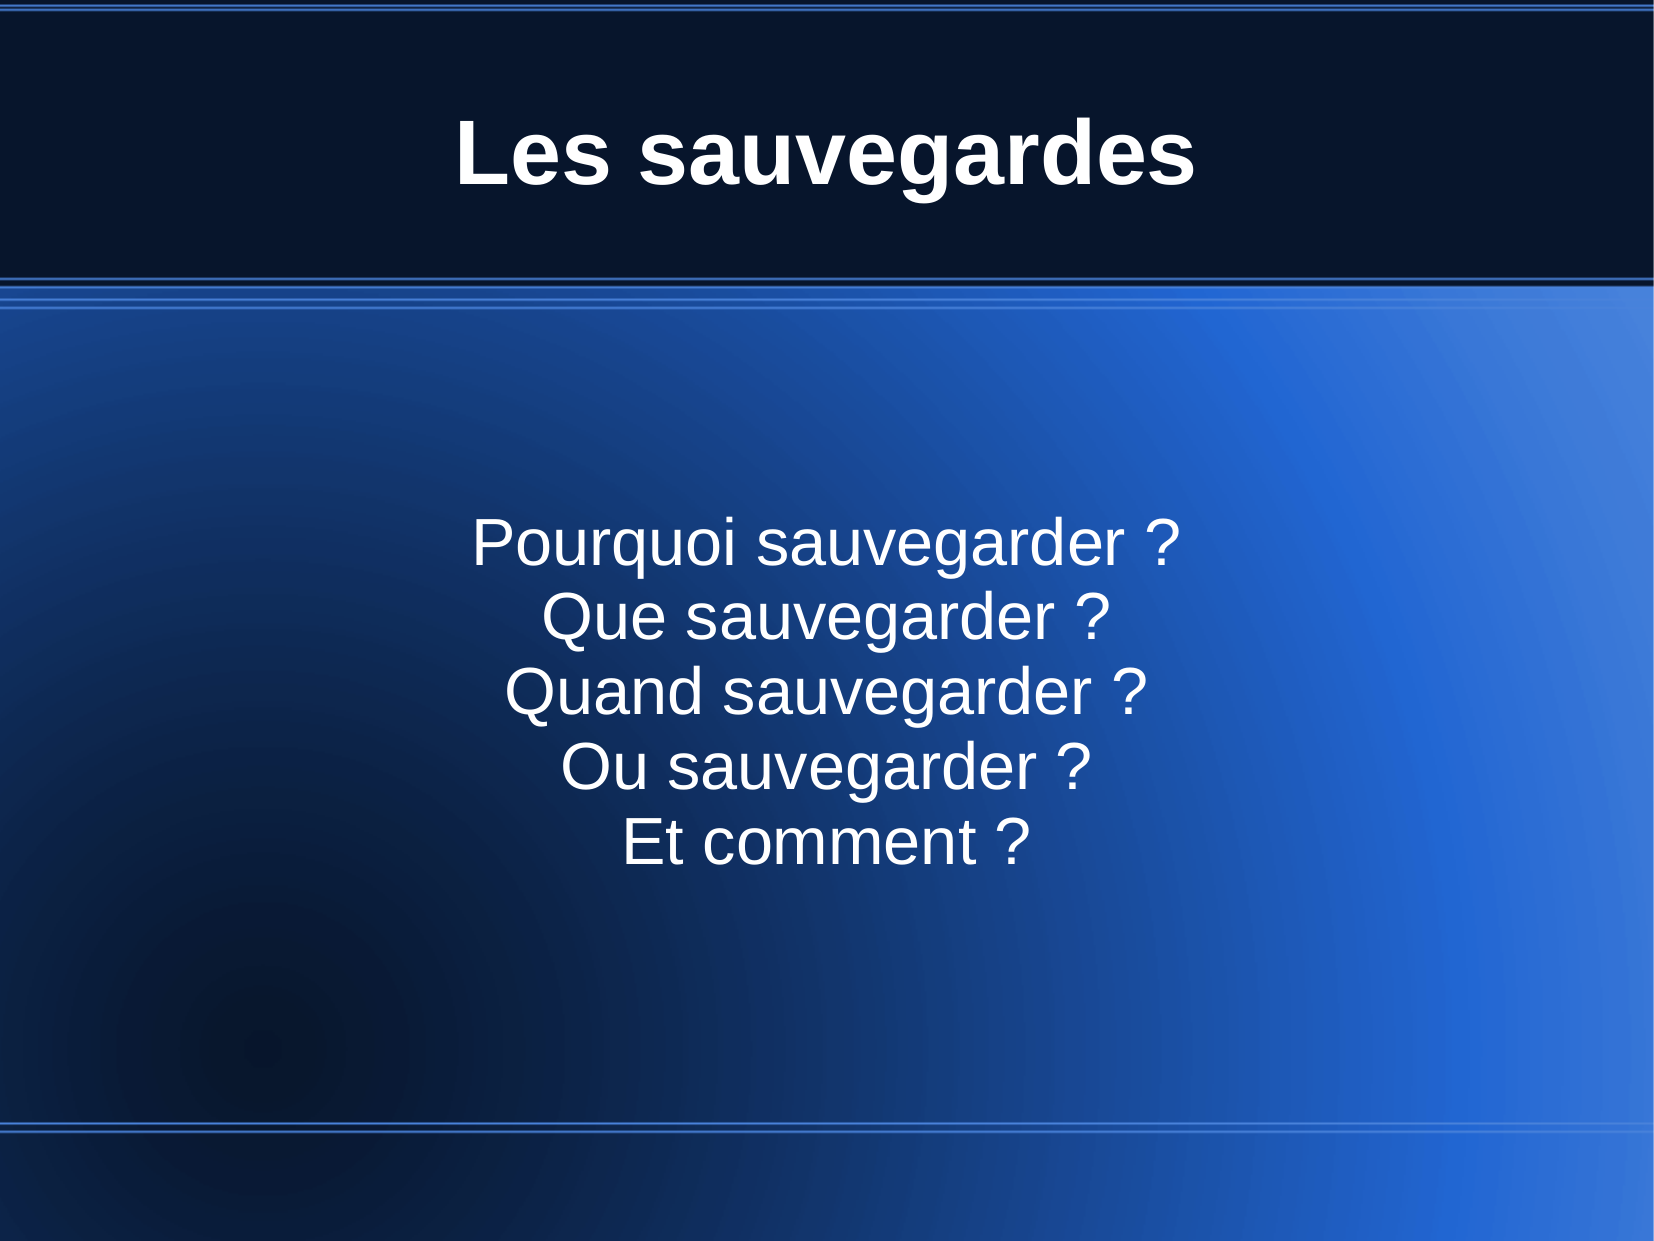

# Les sauvegardes
Pourquoi sauvegarder ?
Que sauvegarder ?
Quand sauvegarder ?
Ou sauvegarder ?
Et comment ?